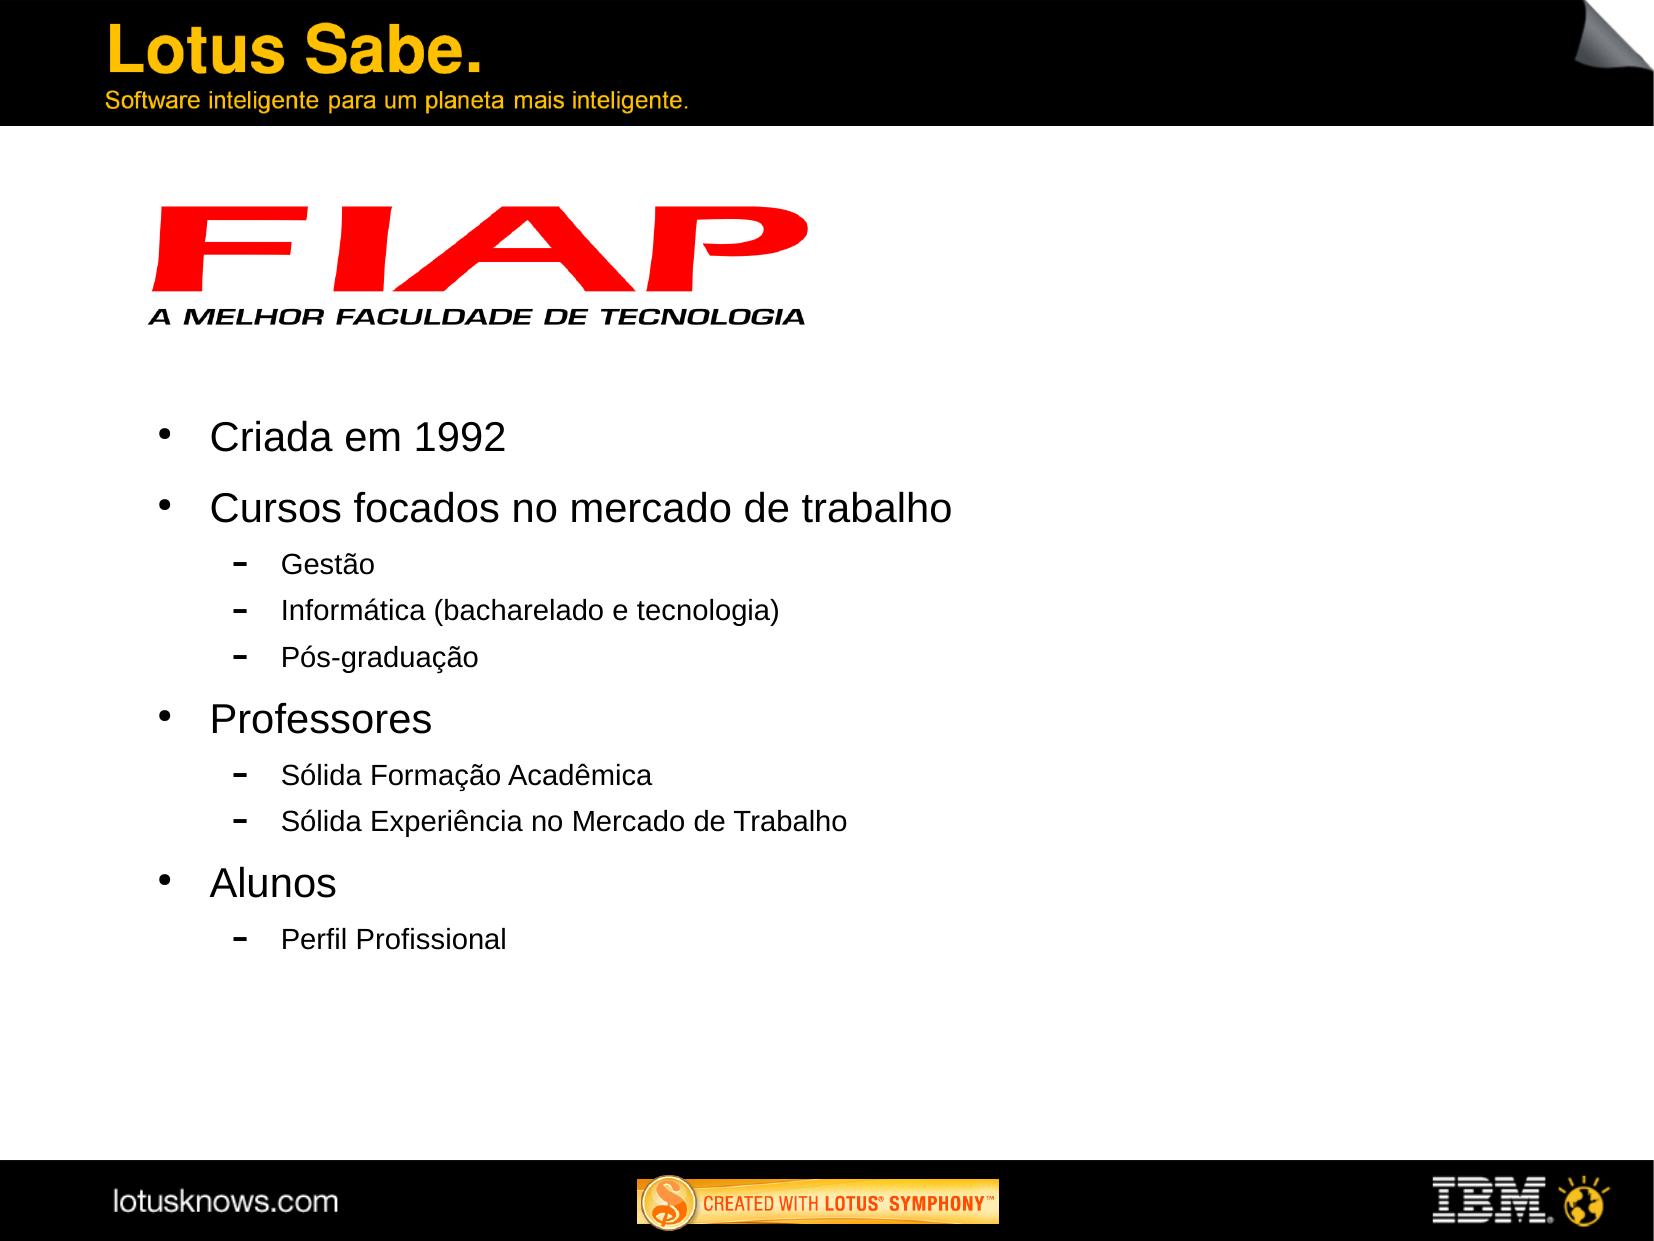

# Criada em 1992
Cursos focados no mercado de trabalho
Gestão
Informática (bacharelado e tecnologia)
Pós-graduação
Professores
Sólida Formação Acadêmica
Sólida Experiência no Mercado de Trabalho
Alunos
Perfil Profissional